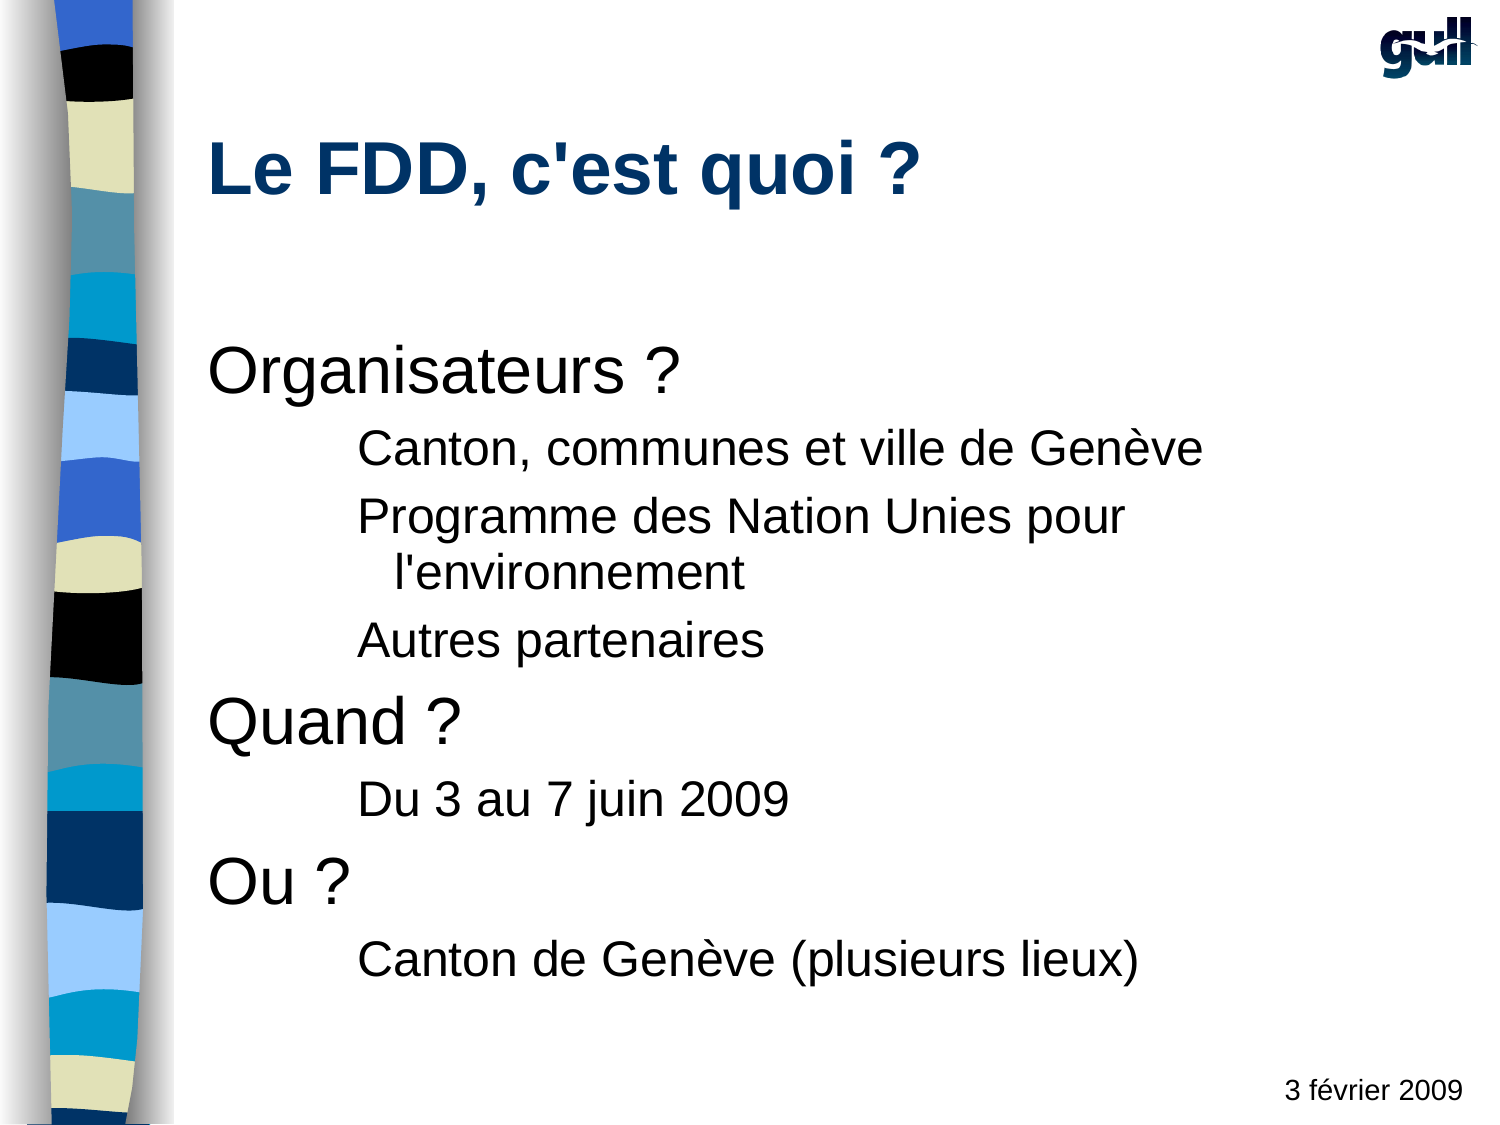

# Le FDD, c'est quoi ?
Organisateurs ?
Canton, communes et ville de Genève
Programme des Nation Unies pour l'environnement
Autres partenaires
Quand ?
Du 3 au 7 juin 2009
Ou ?
Canton de Genève (plusieurs lieux)